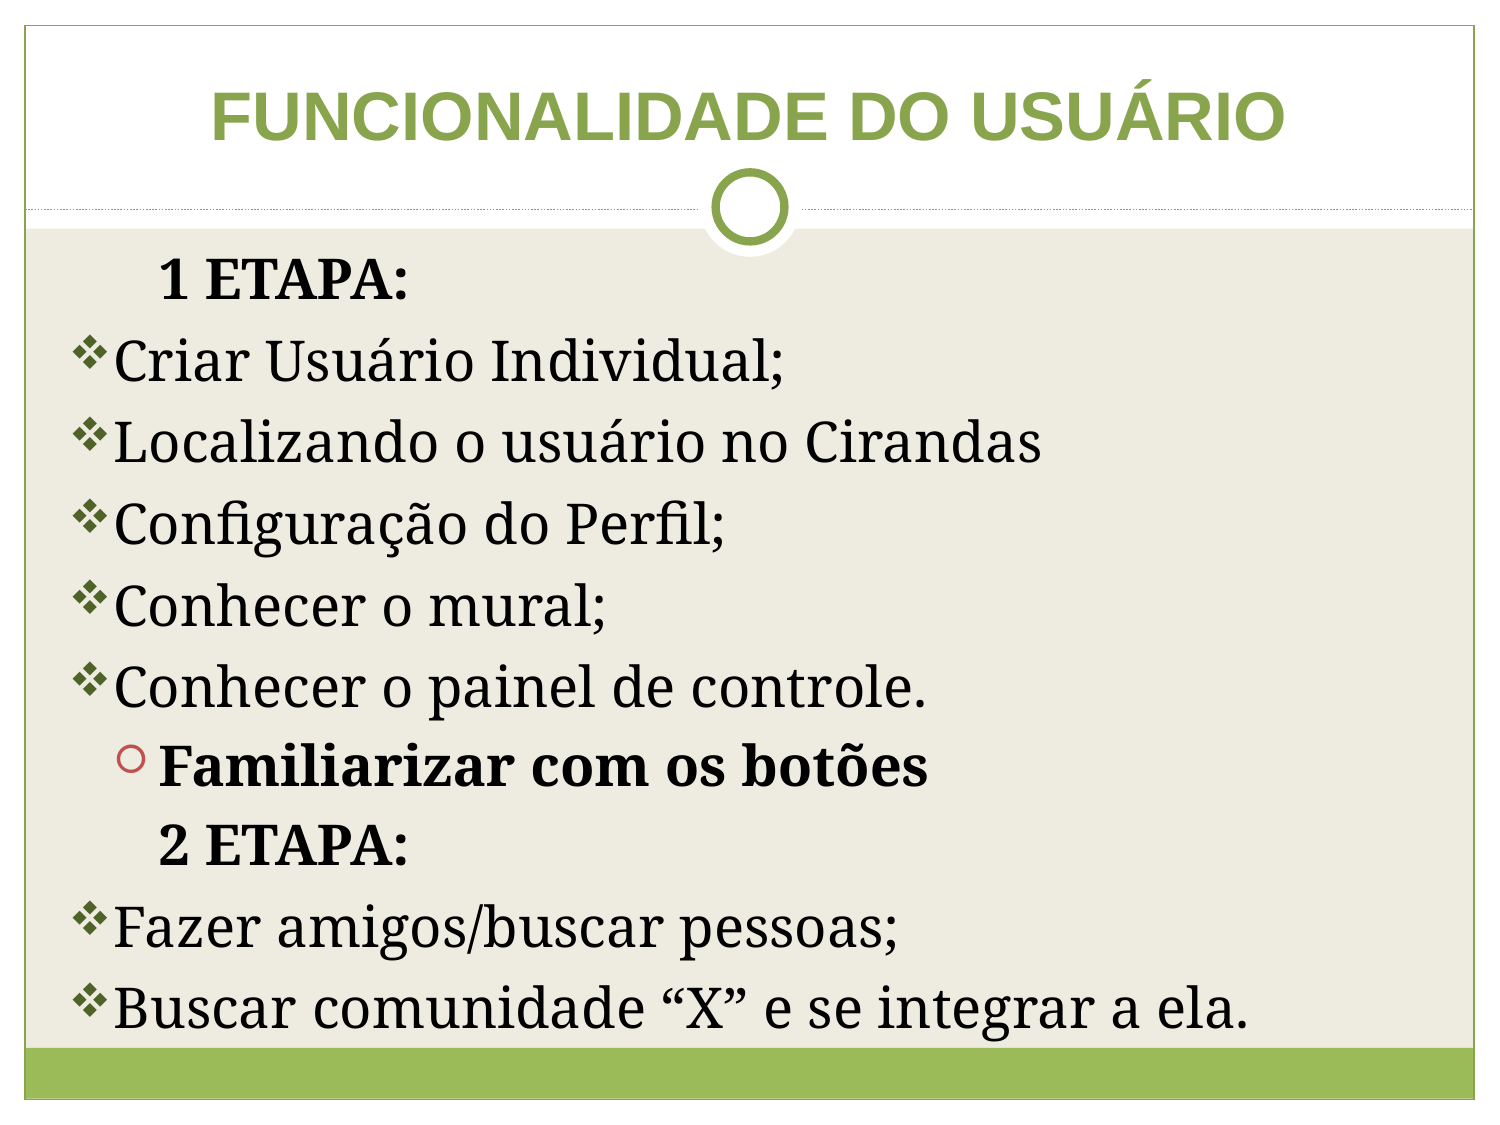

# FUNCIONALIDADE DO USUÁRIO
1 ETAPA:
Criar Usuário Individual;
Localizando o usuário no Cirandas
Configuração do Perfil;
Conhecer o mural;
Conhecer o painel de controle.
Familiarizar com os botões
2 ETAPA:
Fazer amigos/buscar pessoas;
Buscar comunidade “X” e se integrar a ela.